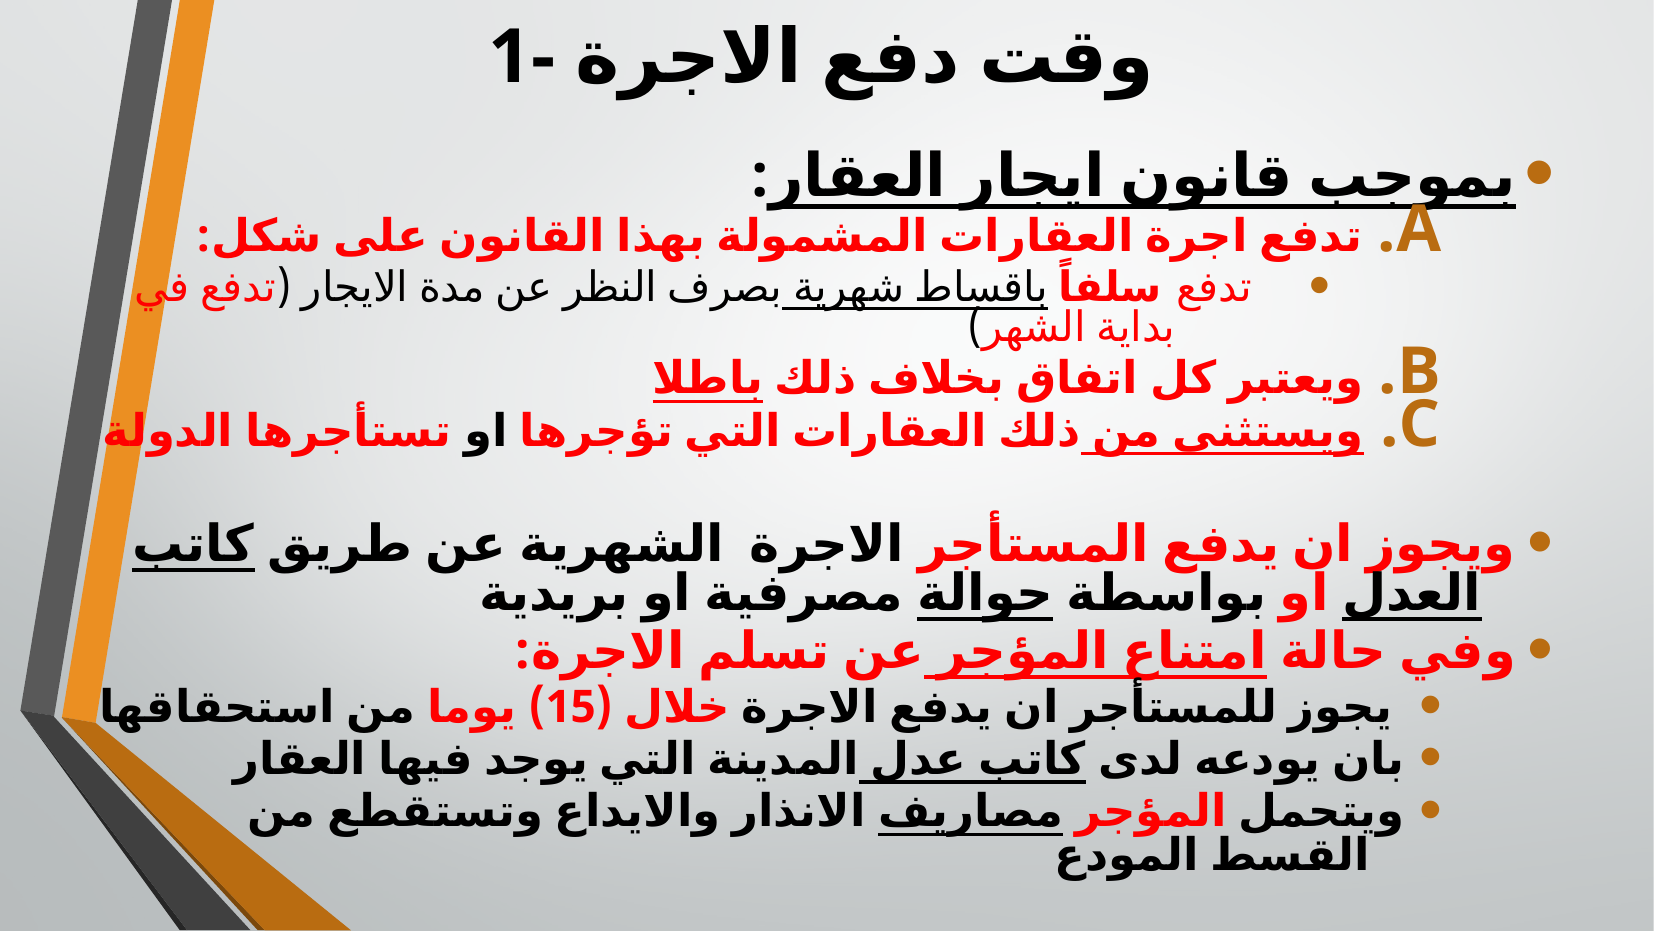

# 1- وقت دفع الاجرة
بموجب قانون ايجار العقار:
تدفع اجرة العقارات المشمولة بهذا القانون على شكل:
تدفع سلفاً باقساط شهرية بصرف النظر عن مدة الايجار (تدفع في بداية الشهر)
ويعتبر كل اتفاق بخلاف ذلك باطلا
ويستثنى من ذلك العقارات التي تؤجرها او تستأجرها الدولة
ويجوز ان يدفع المستأجر الاجرة الشهرية عن طريق كاتب العدل او بواسطة حوالة مصرفية او بريدية
وفي حالة امتناع المؤجر عن تسلم الاجرة:
 يجوز للمستأجر ان يدفع الاجرة خلال (15) يوما من استحقاقها
بان يودعه لدى كاتب عدل المدينة التي يوجد فيها العقار
ويتحمل المؤجر مصاريف الانذار والايداع وتستقطع من القسط المودع